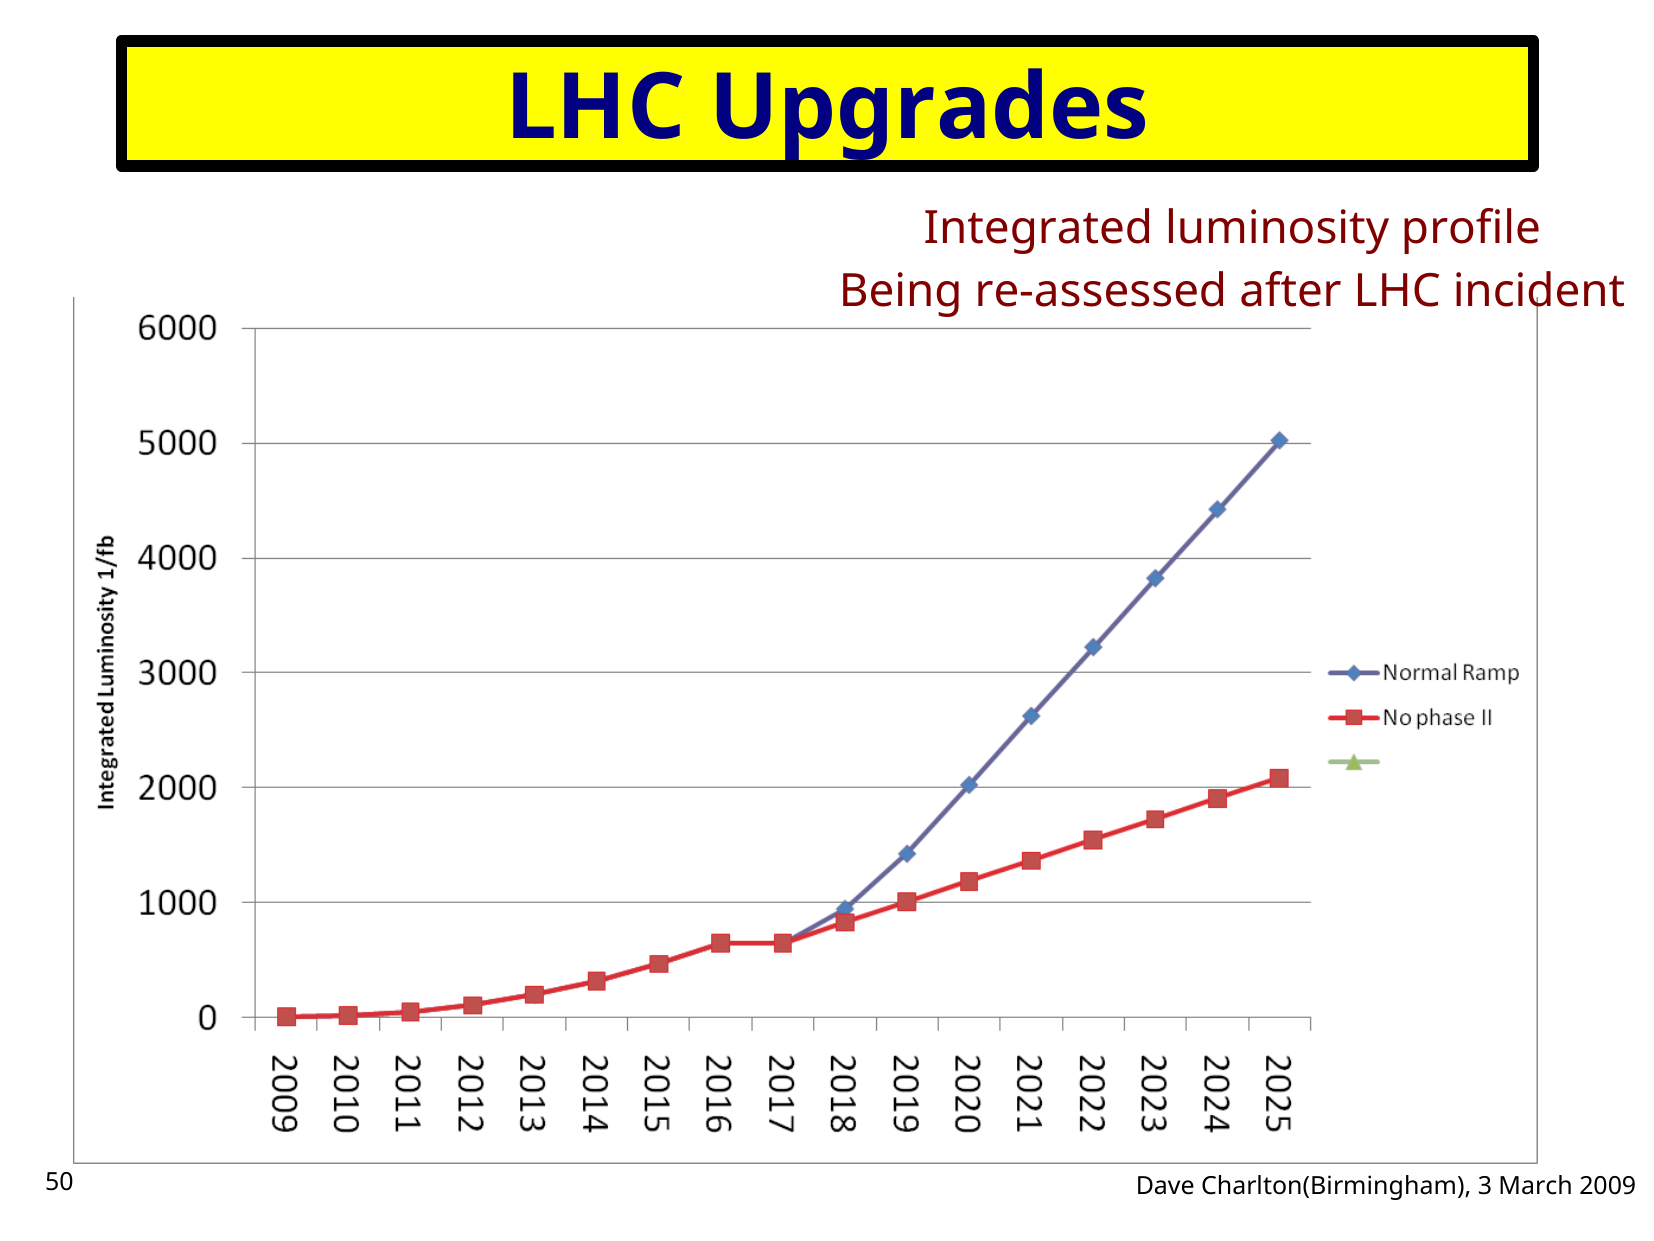

# LHC Upgrades
Integrated luminosity profile
Being re-assessed after LHC incident
50